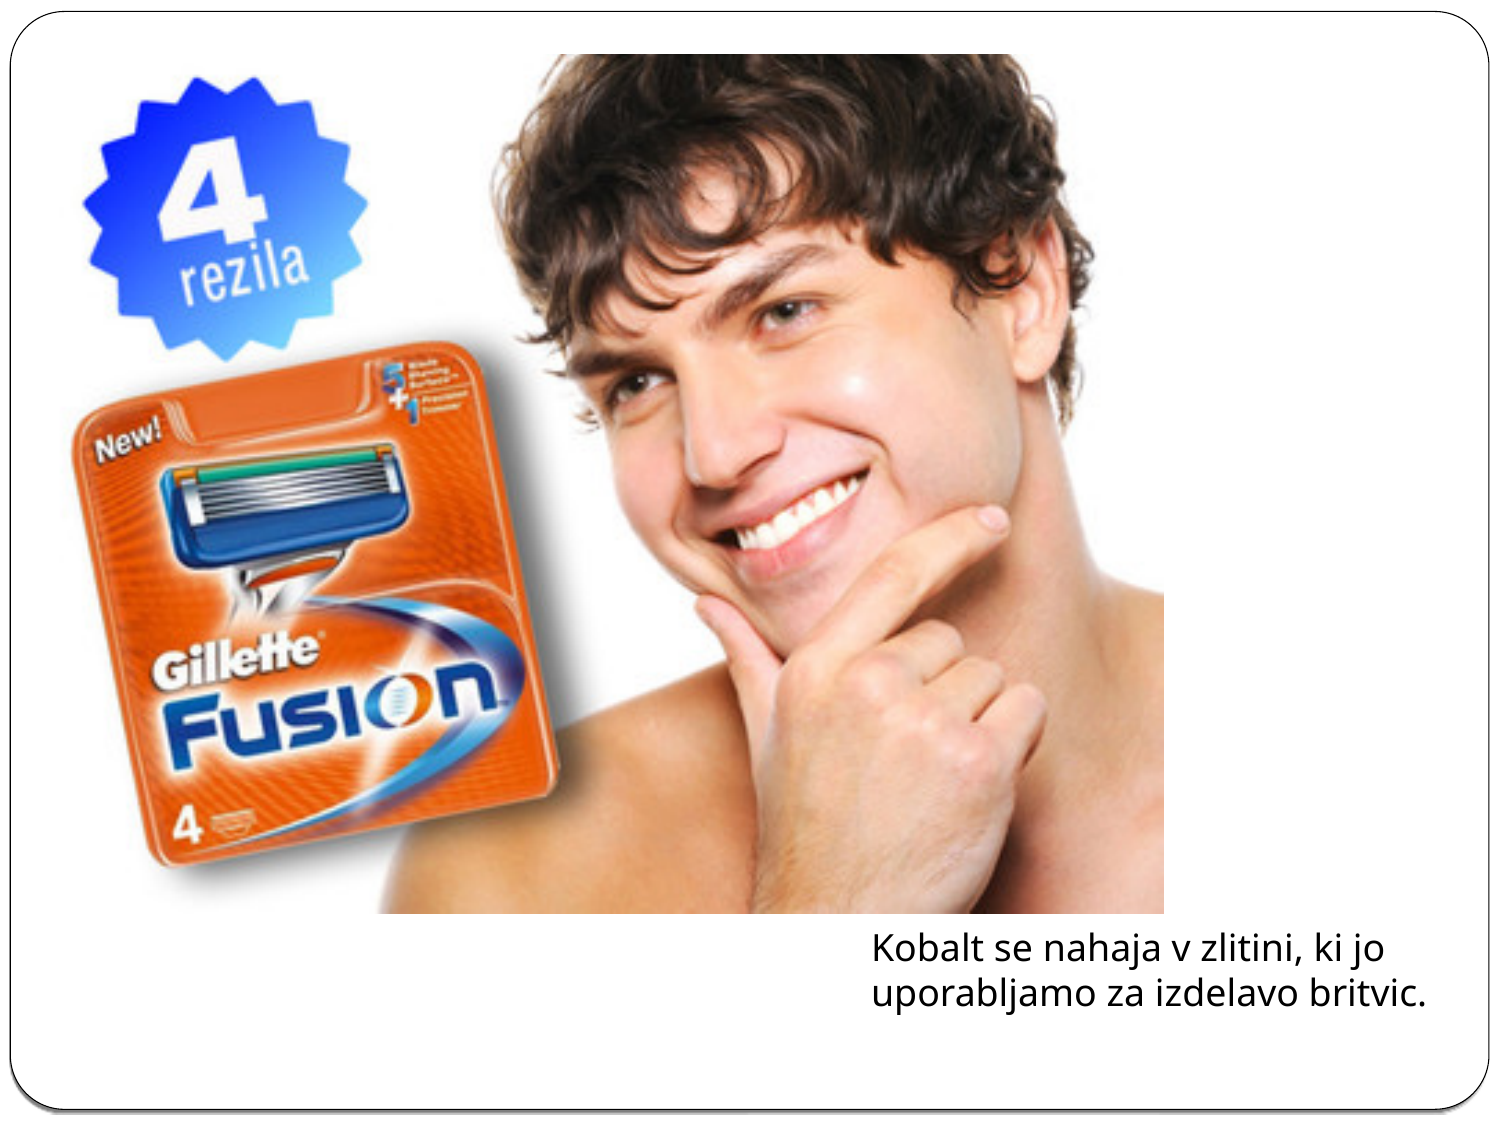

Kobalt se nahaja v zlitini, ki jo uporabljamo za izdelavo britvic.